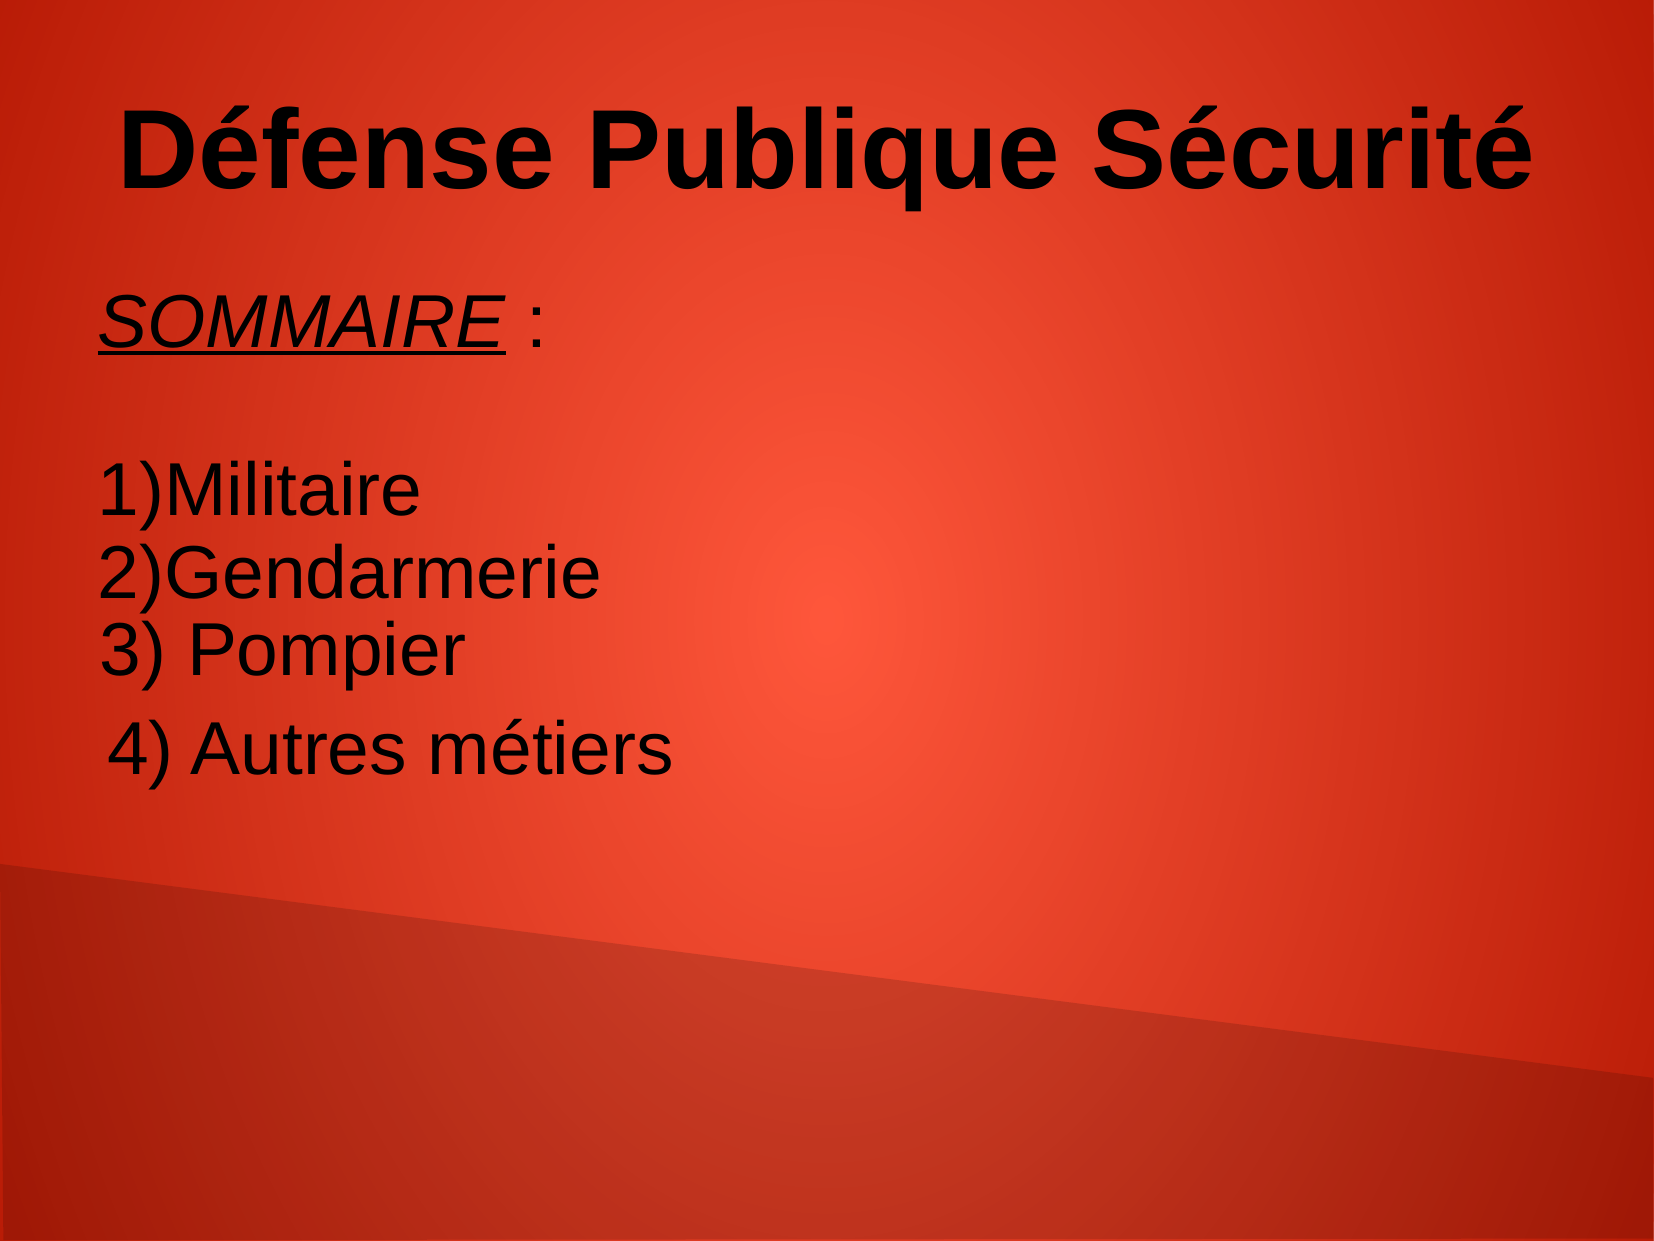

# Défense Publique Sécurité
SOMMAIRE :
1)Militaire
2)Gendarmerie
3) Pompier
4) Autres métiers